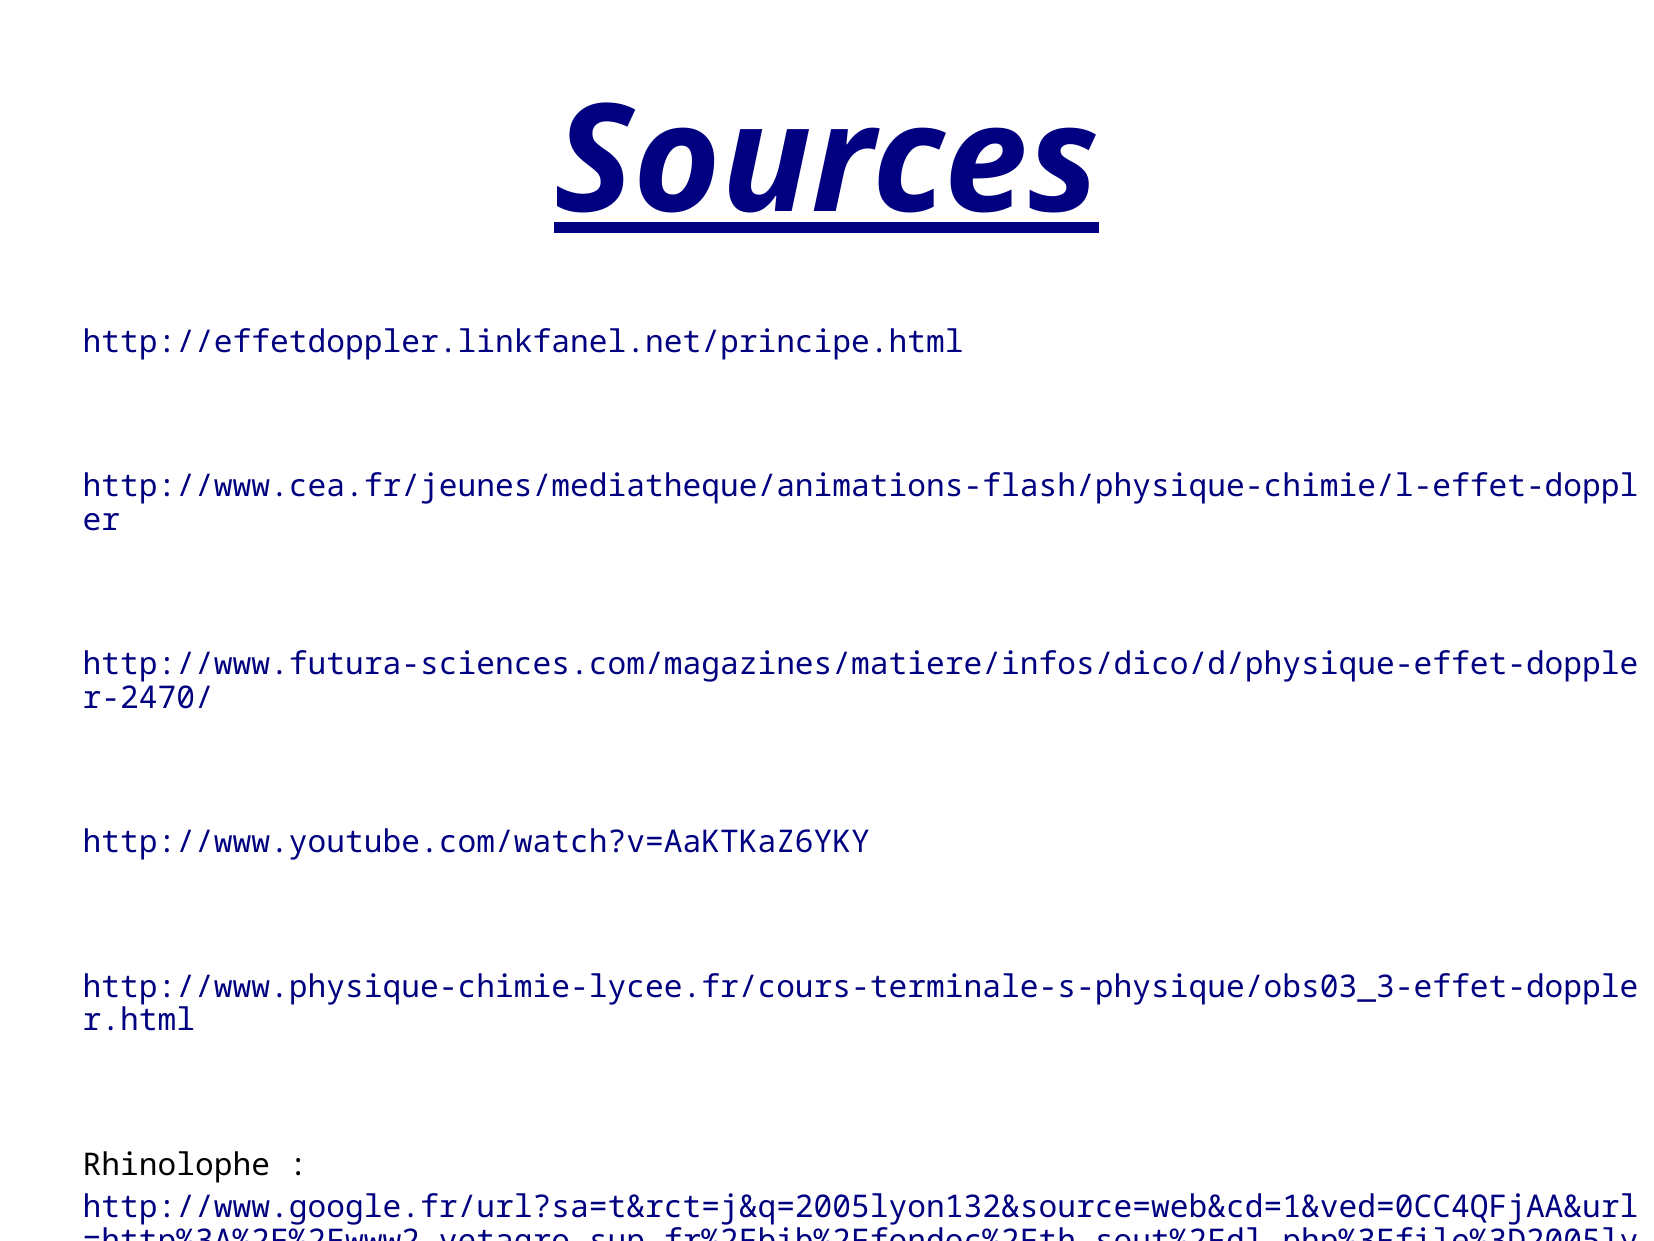

# Sources
http://effetdoppler.linkfanel.net/principe.html
http://www.cea.fr/jeunes/mediatheque/animations-flash/physique-chimie/l-effet-doppler
http://www.futura-sciences.com/magazines/matiere/infos/dico/d/physique-effet-doppler-2470/
http://www.youtube.com/watch?v=AaKTKaZ6YKY
http://www.physique-chimie-lycee.fr/cours-terminale-s-physique/obs03_3-effet-doppler.html
Rhinolophe : http://www.google.fr/url?sa=t&rct=j&q=2005lyon132&source=web&cd=1&ved=0CC4QFjAA&url=http%3A%2F%2Fwww2.vetagro-sup.fr%2Fbib%2Ffondoc%2Fth_sout%2Fdl.php%3Ffile%3D2005lyon132.pdf&ei=zBH-Us6yMOjH7AaU44GQCw&usg=AFQjCNHS4AEe6QWot4pVKDIgNlTRys55zA&bvm=bv.61190604,d.bGQ&cad=rja